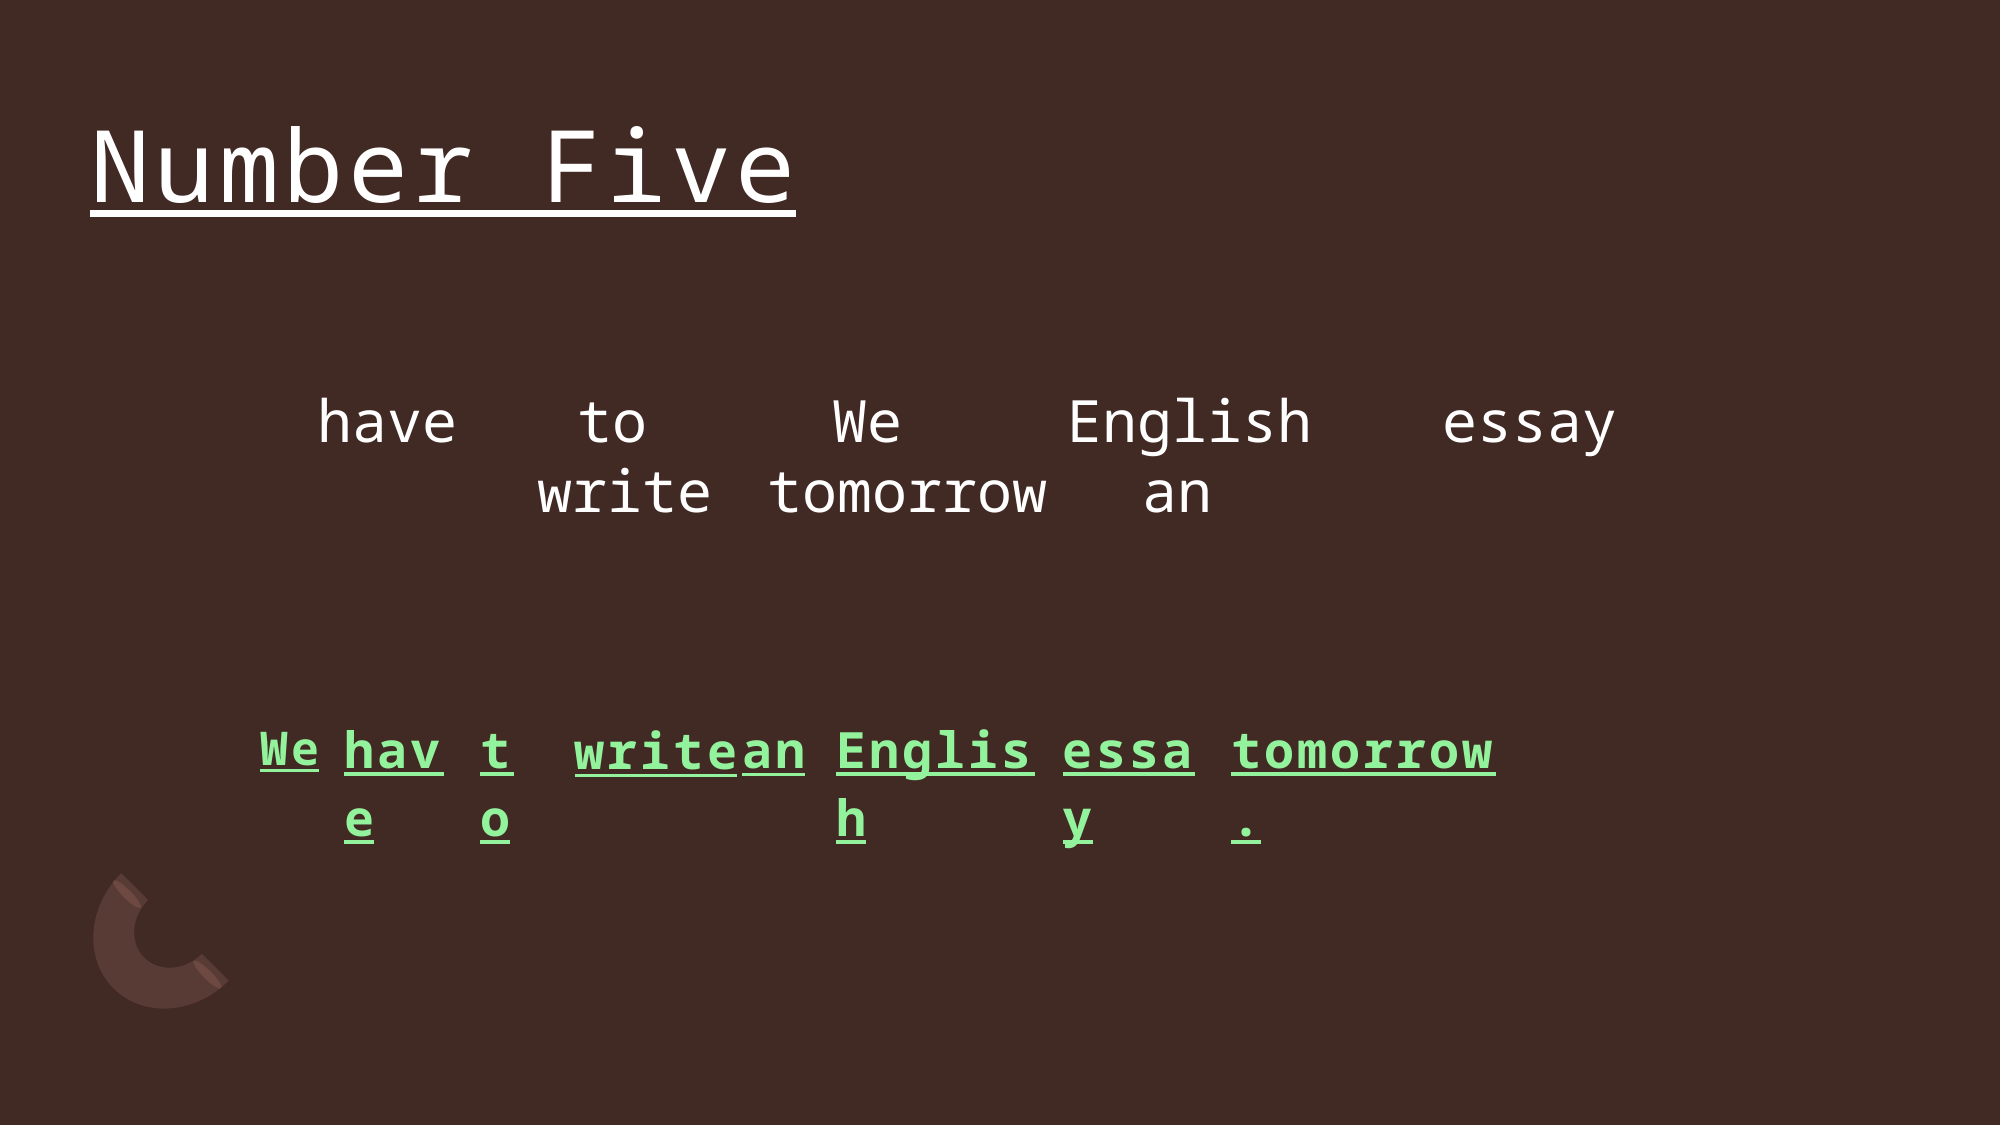

# Number Five
have	 	 to 	 We 		English		essay		 write	tomorrow		an
have
to
English
essay
tomorrow.
an
We
write